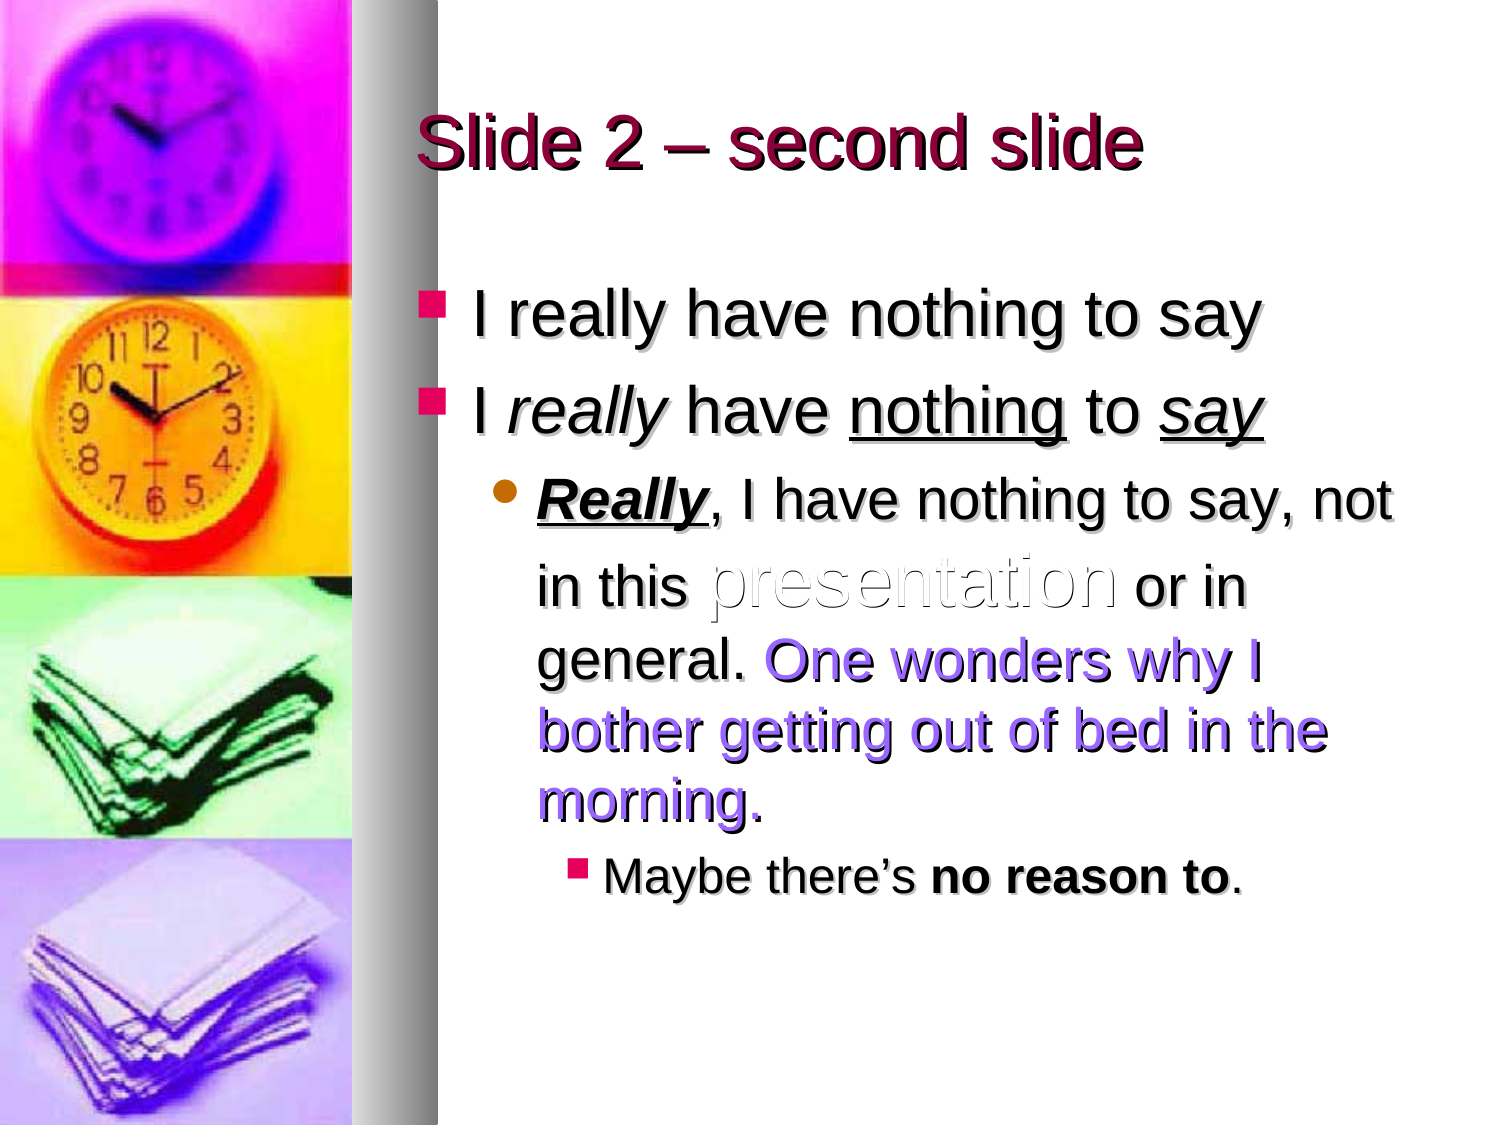

# Slide 2 – second slide
I really have nothing to say
I really have nothing to say
Really, I have nothing to say, not in this presentation or in general. One wonders why I bother getting out of bed in the morning.
Maybe there’s no reason to.